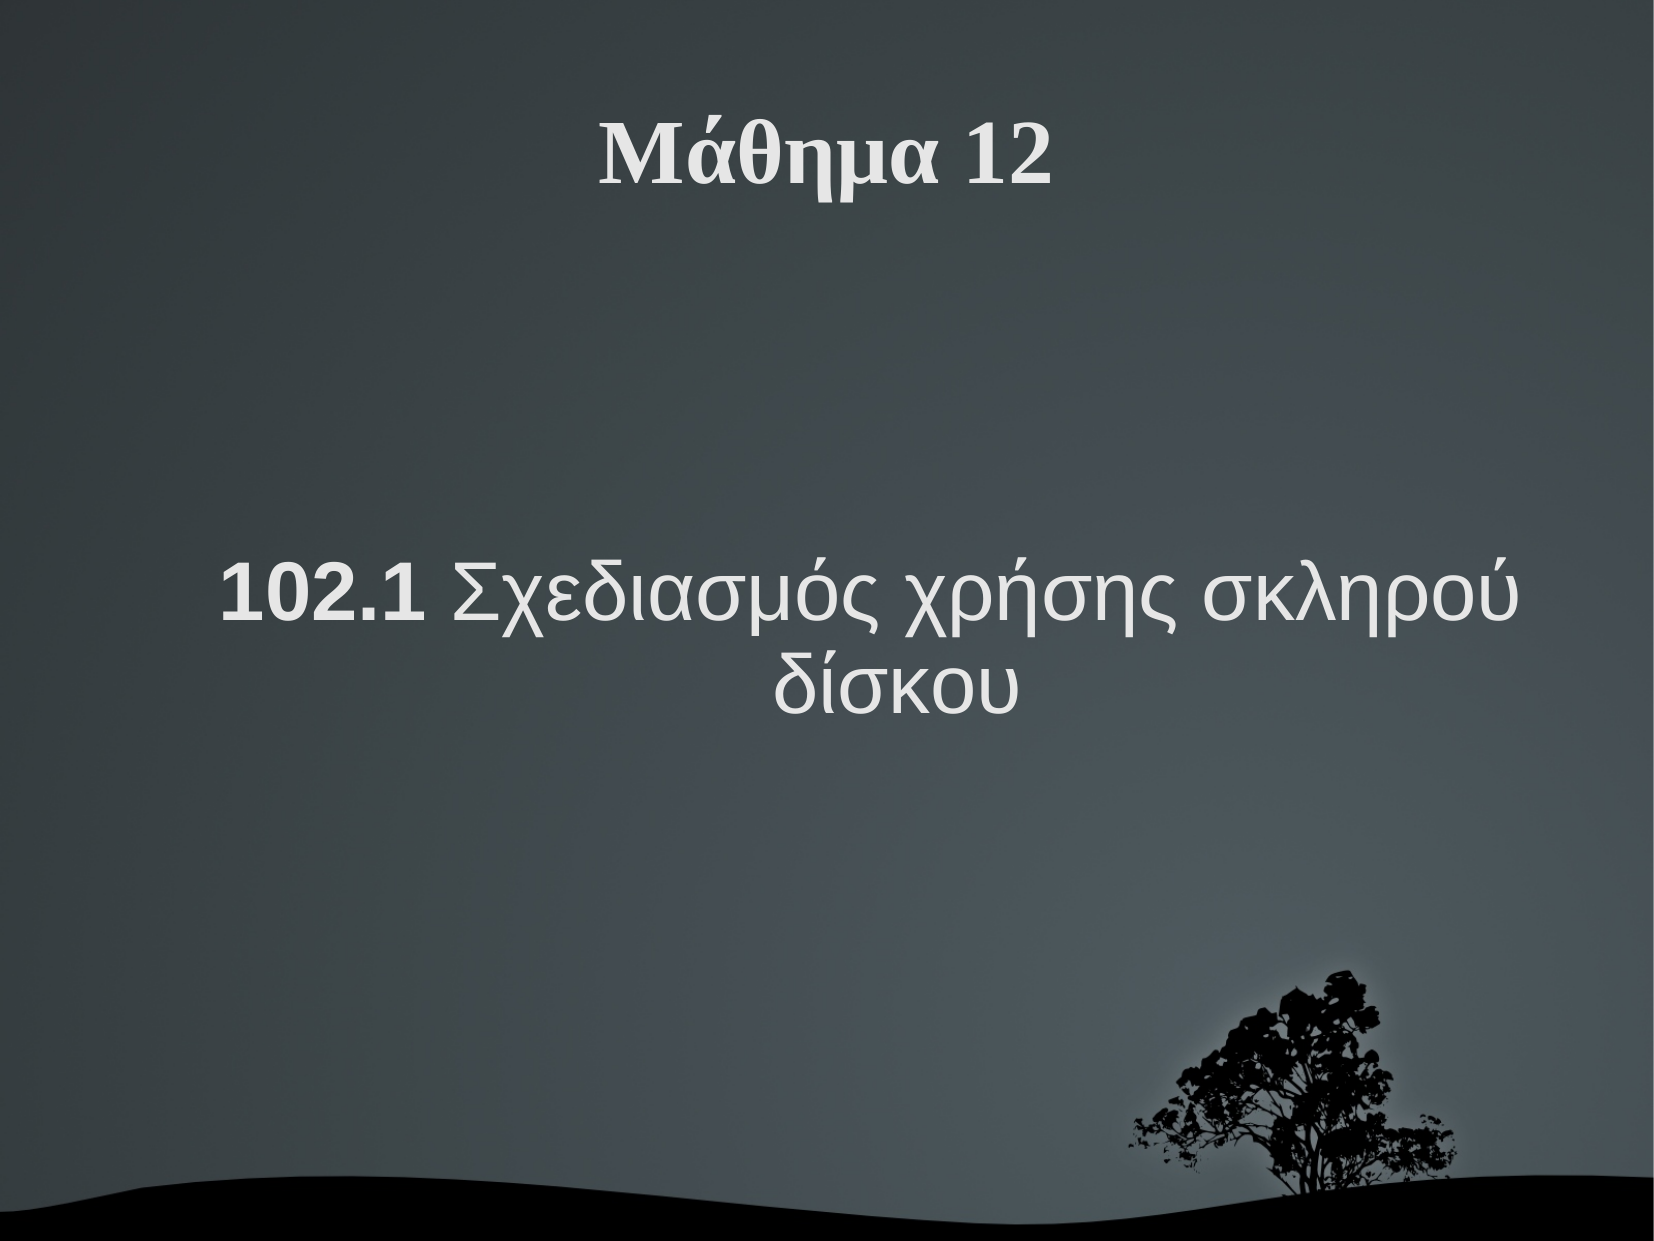

# Μάθημα 12
102.1 Σχεδιασμός χρήσης σκληρού δίσκου